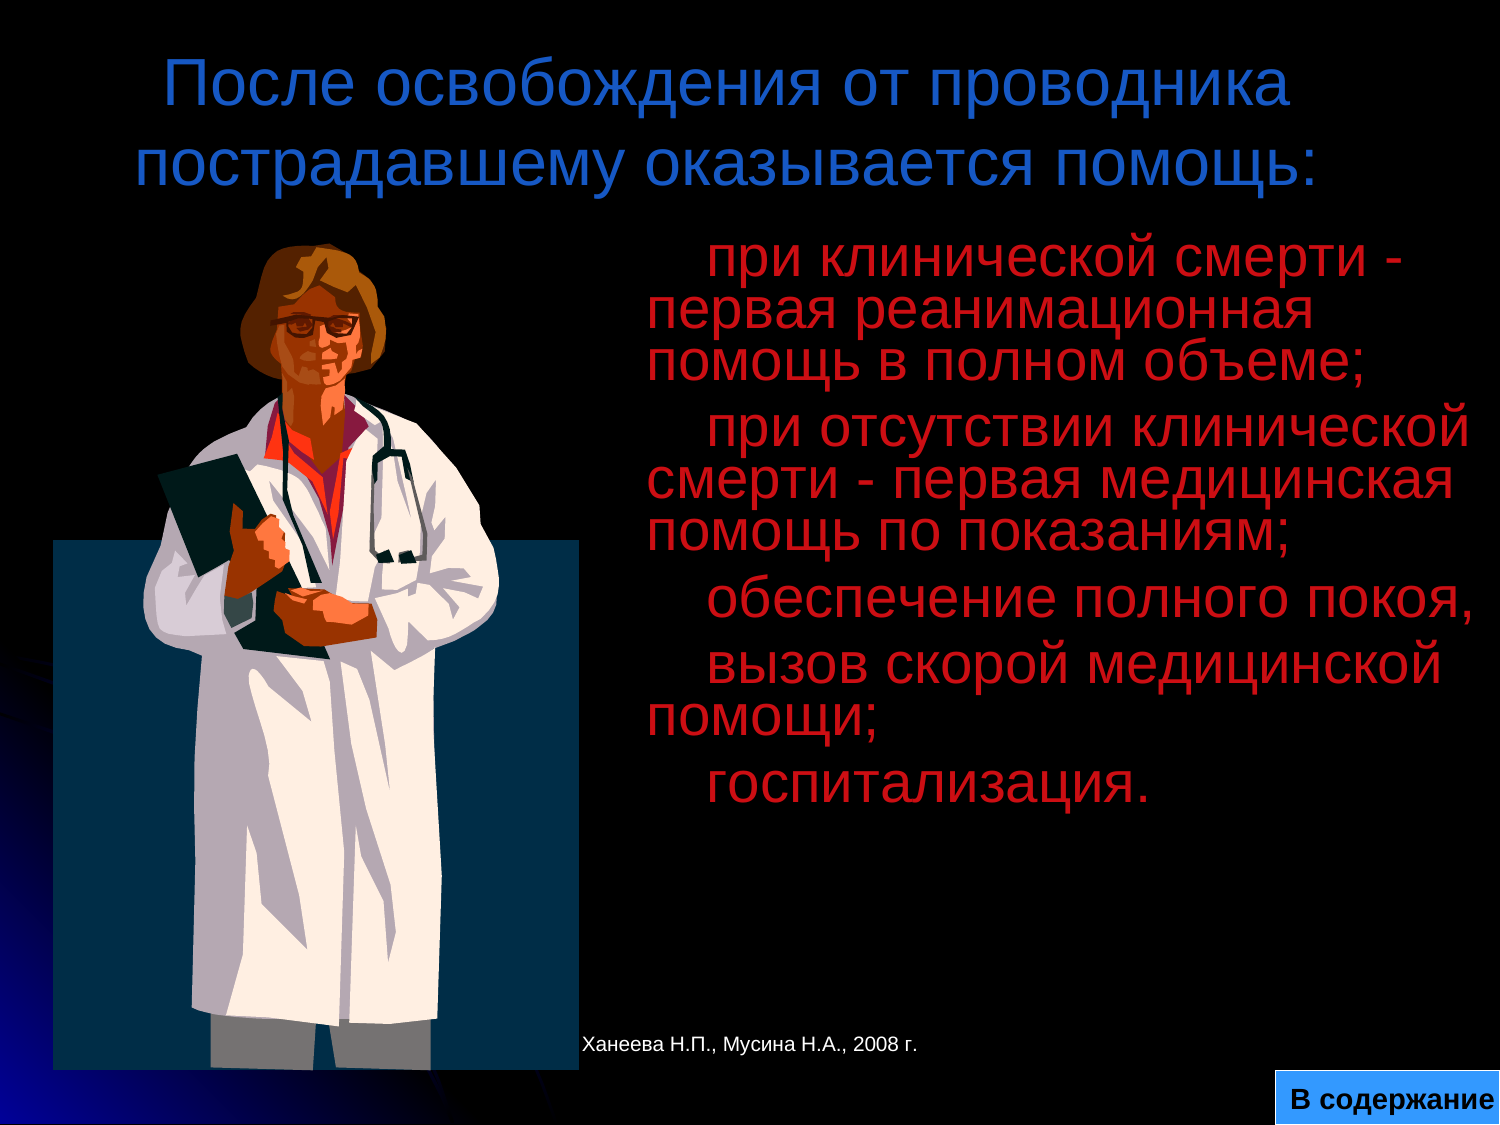

После освобождения от проводника пострадавшему оказывается помощь:
# при клинической смерти - первая реанимационная помощь в полном объеме;
при отсутствии клинической смерти - первая медицинская помощь по показаниям;
обеспечение полного покоя,
вызов скорой медицинской помощи;
госпитализация.
Ханеева Н.П., Мусина Н.А., 2008 г.
В содержание